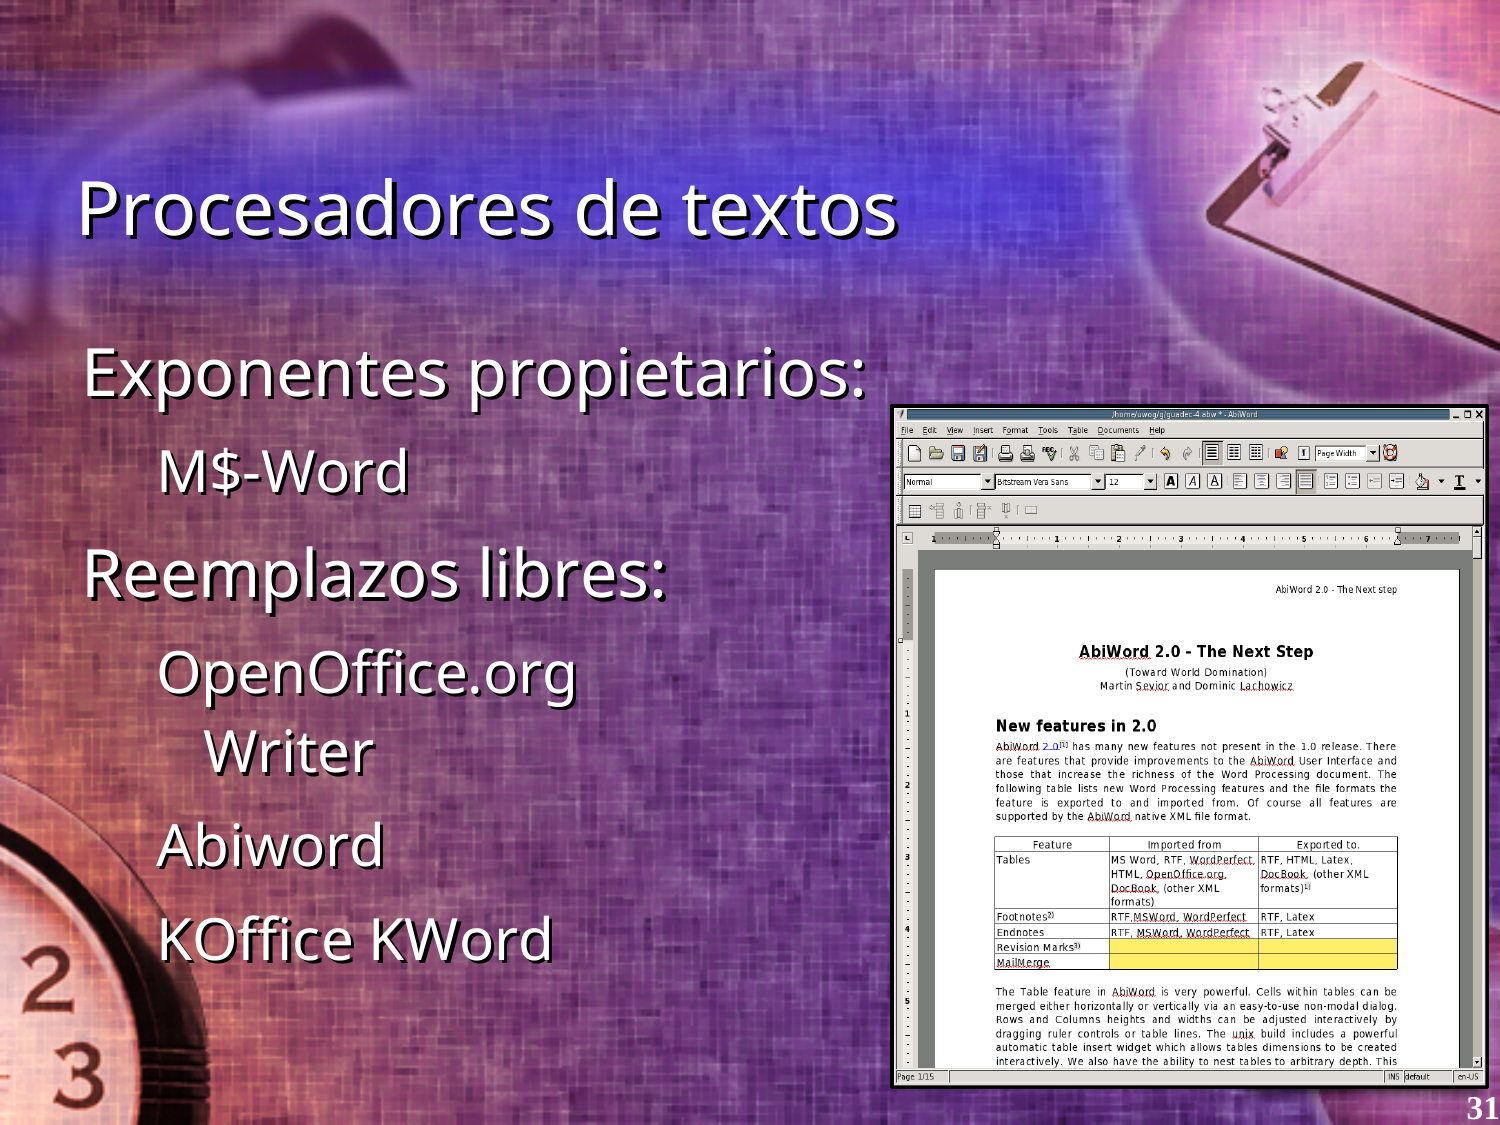

# Procesadores de textos
Exponentes propietarios:
M$-Word
Reemplazos libres:
OpenOffice.org
Writer
Abiword
KOffice KWord
31